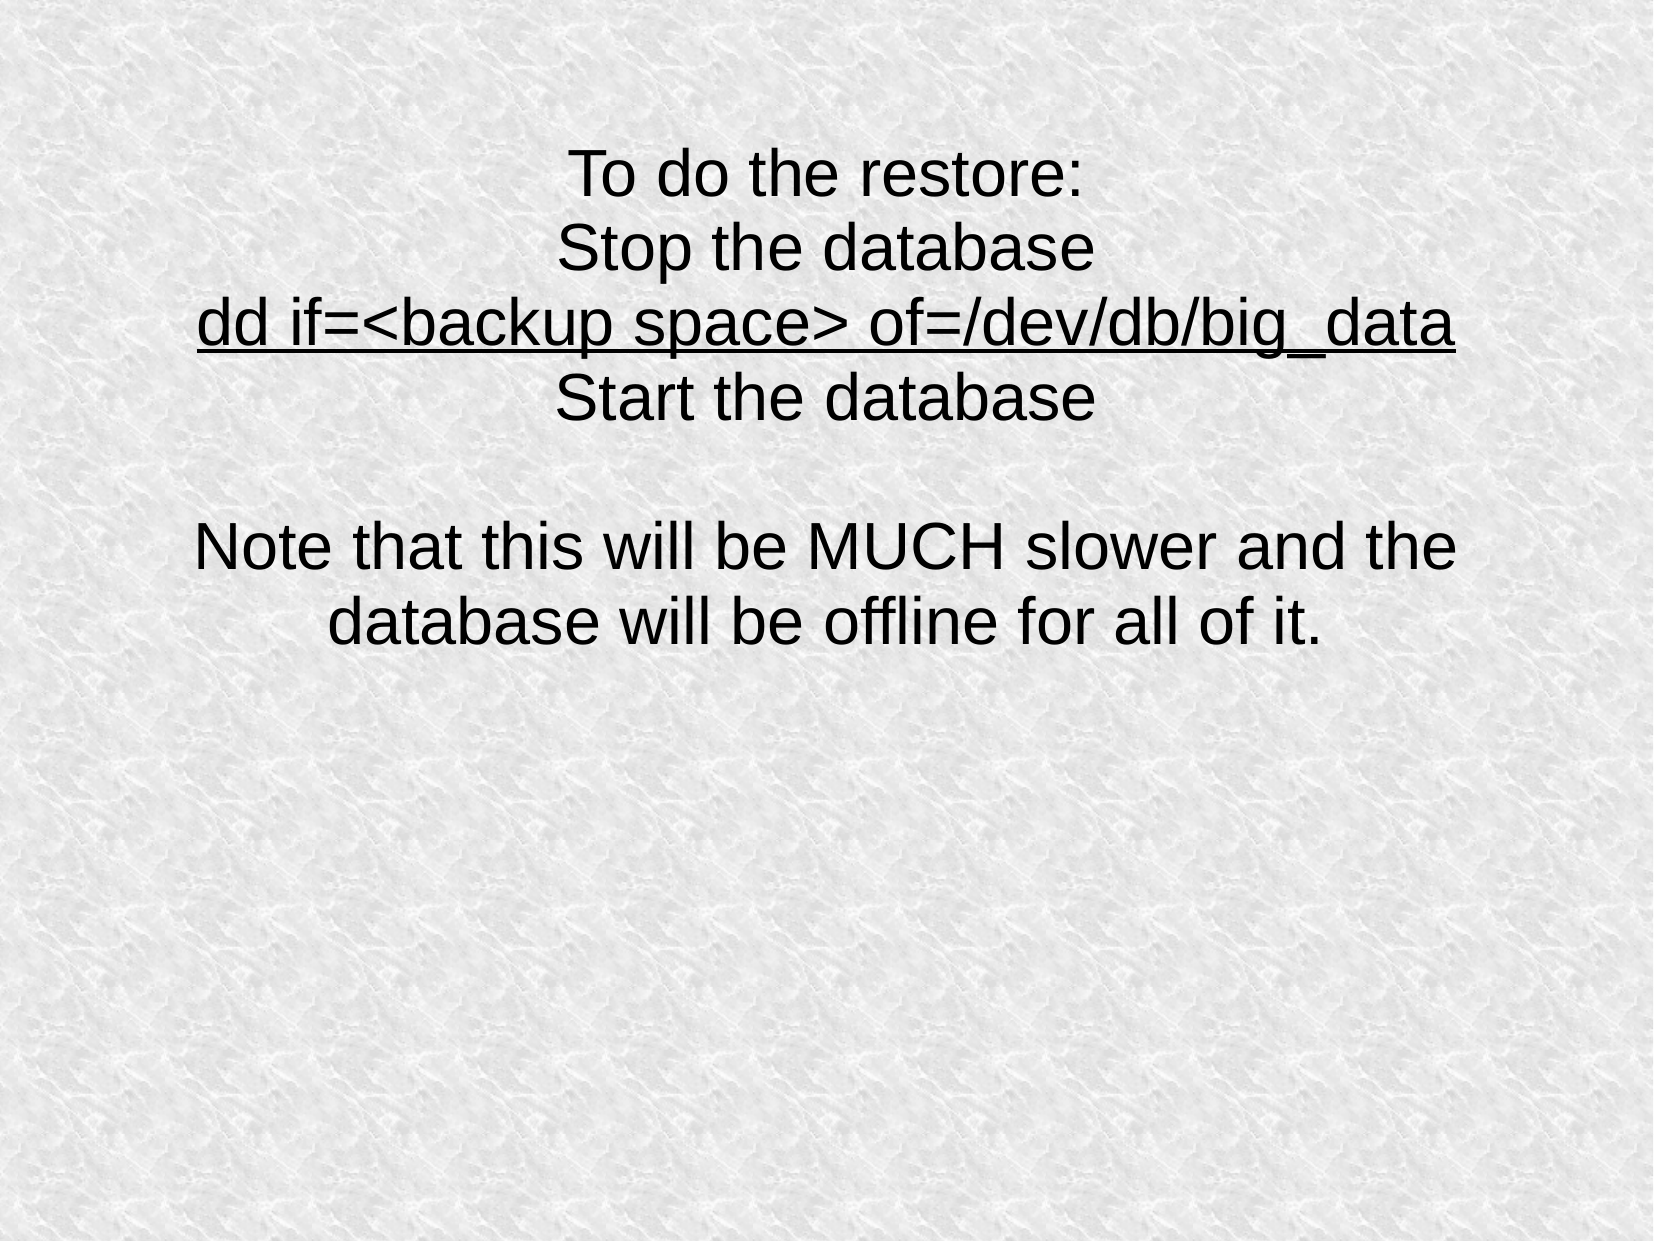

# To do the restore:
Stop the database
dd if=<backup space> of=/dev/db/big_data
Start the database
Note that this will be MUCH slower and the database will be offline for all of it.